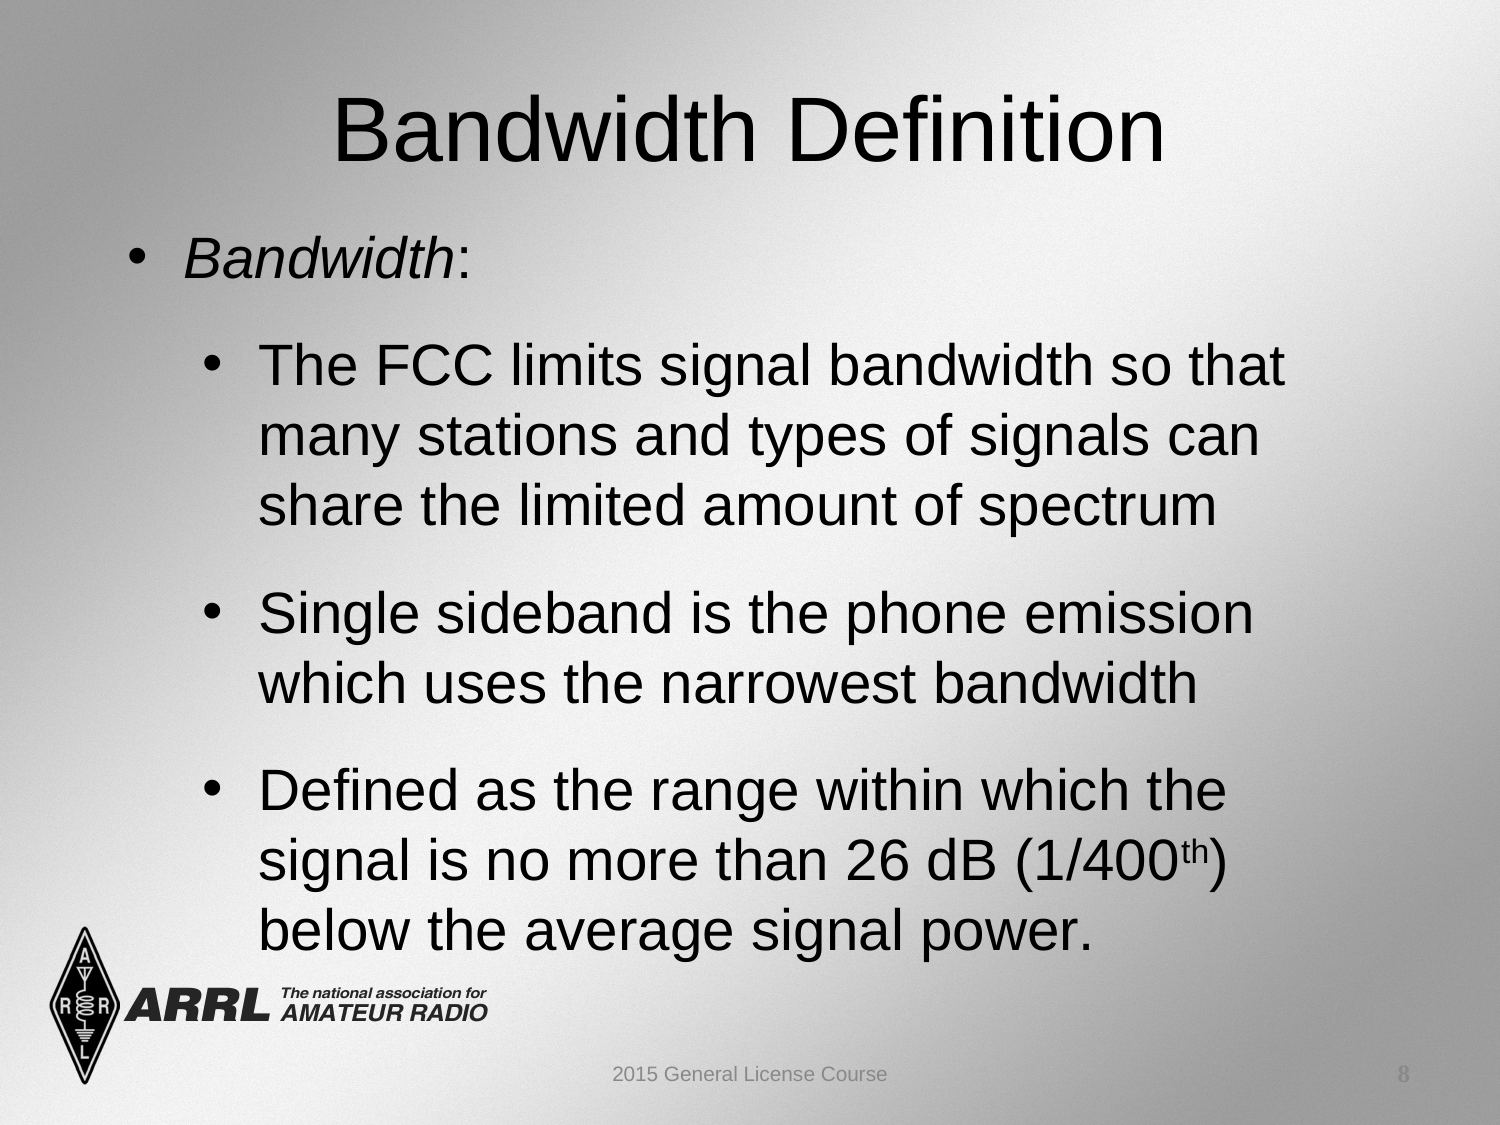

Bandwidth Definition
Bandwidth:
The FCC limits signal bandwidth so that many stations and types of signals can share the limited amount of spectrum
Single sideband is the phone emission which uses the narrowest bandwidth
Defined as the range within which the signal is no more than 26 dB (1/400th) below the average signal power.
2015 General License Course